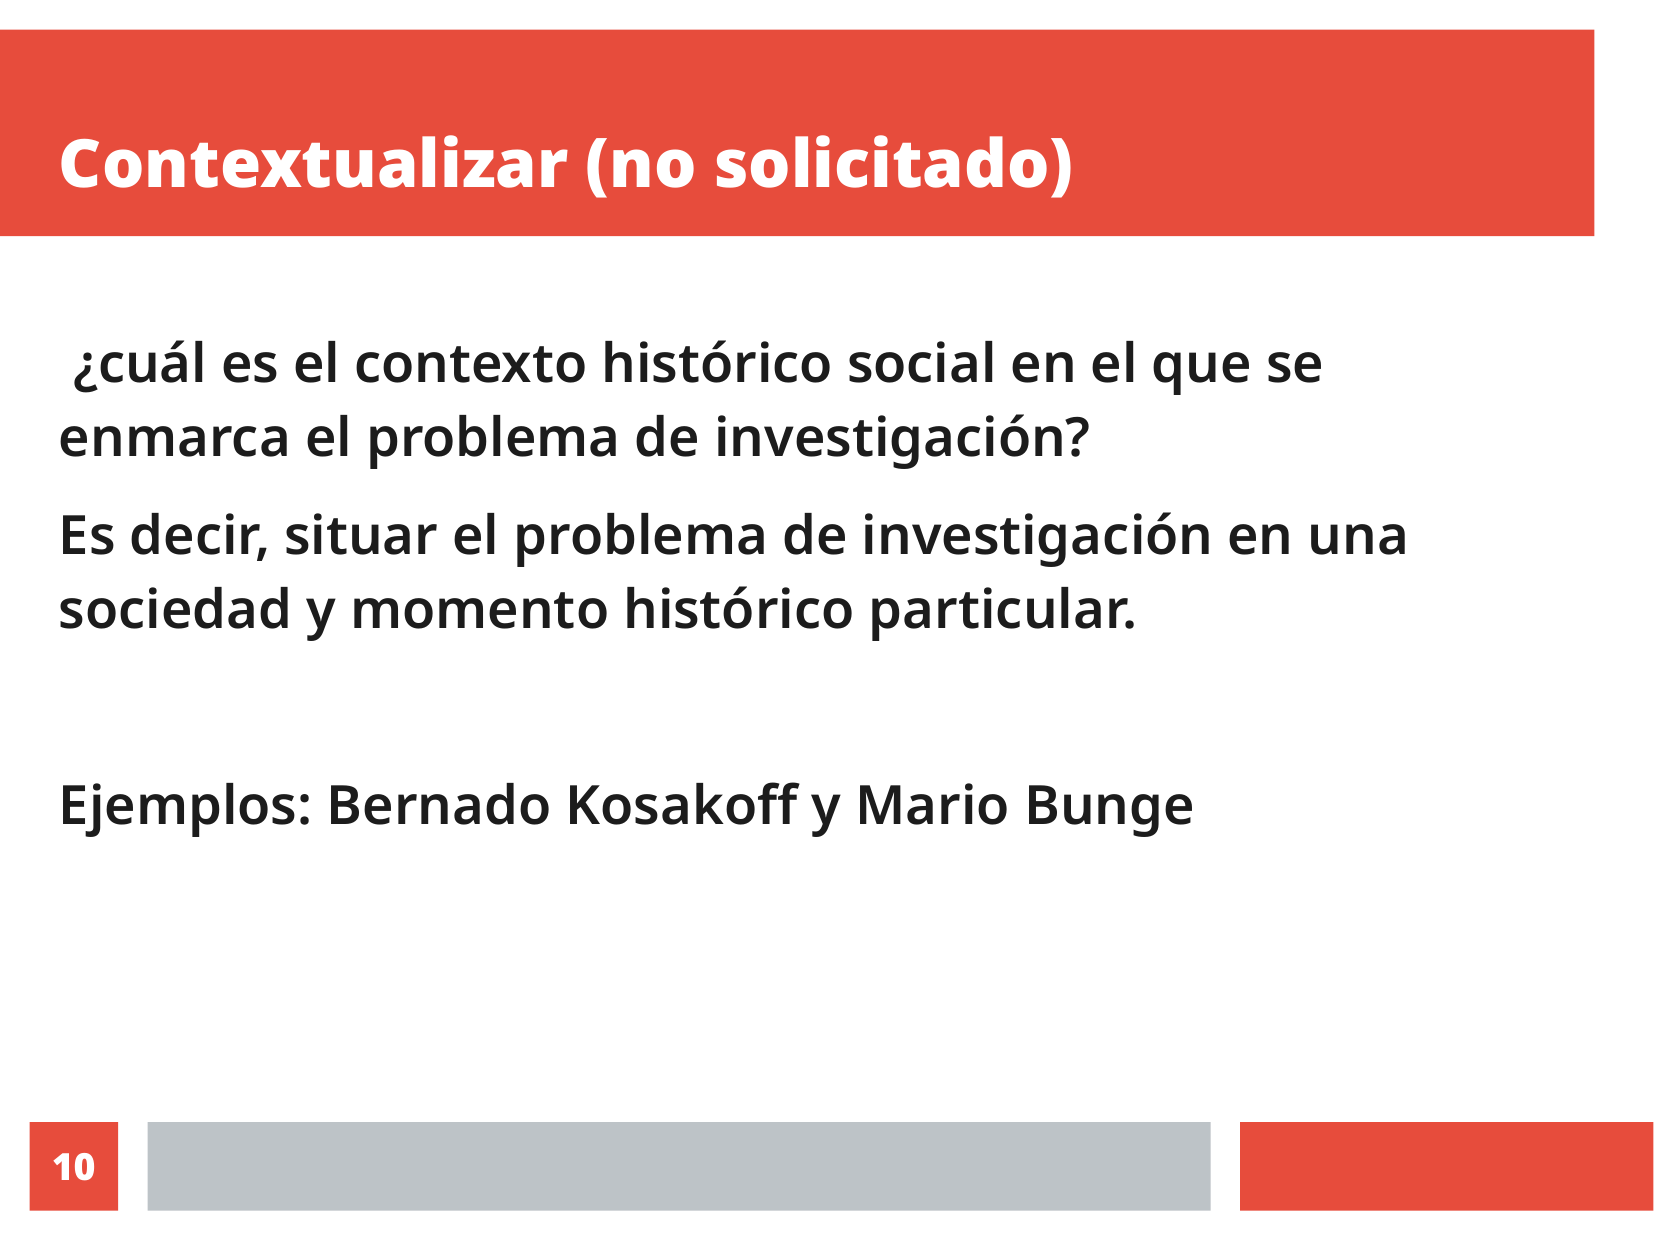

# Contextualizar (no solicitado)
 ¿cuál es el contexto histórico social en el que se enmarca el problema de investigación?
Es decir, situar el problema de investigación en una sociedad y momento histórico particular.
Ejemplos: Bernado Kosakoff y Mario Bunge
10